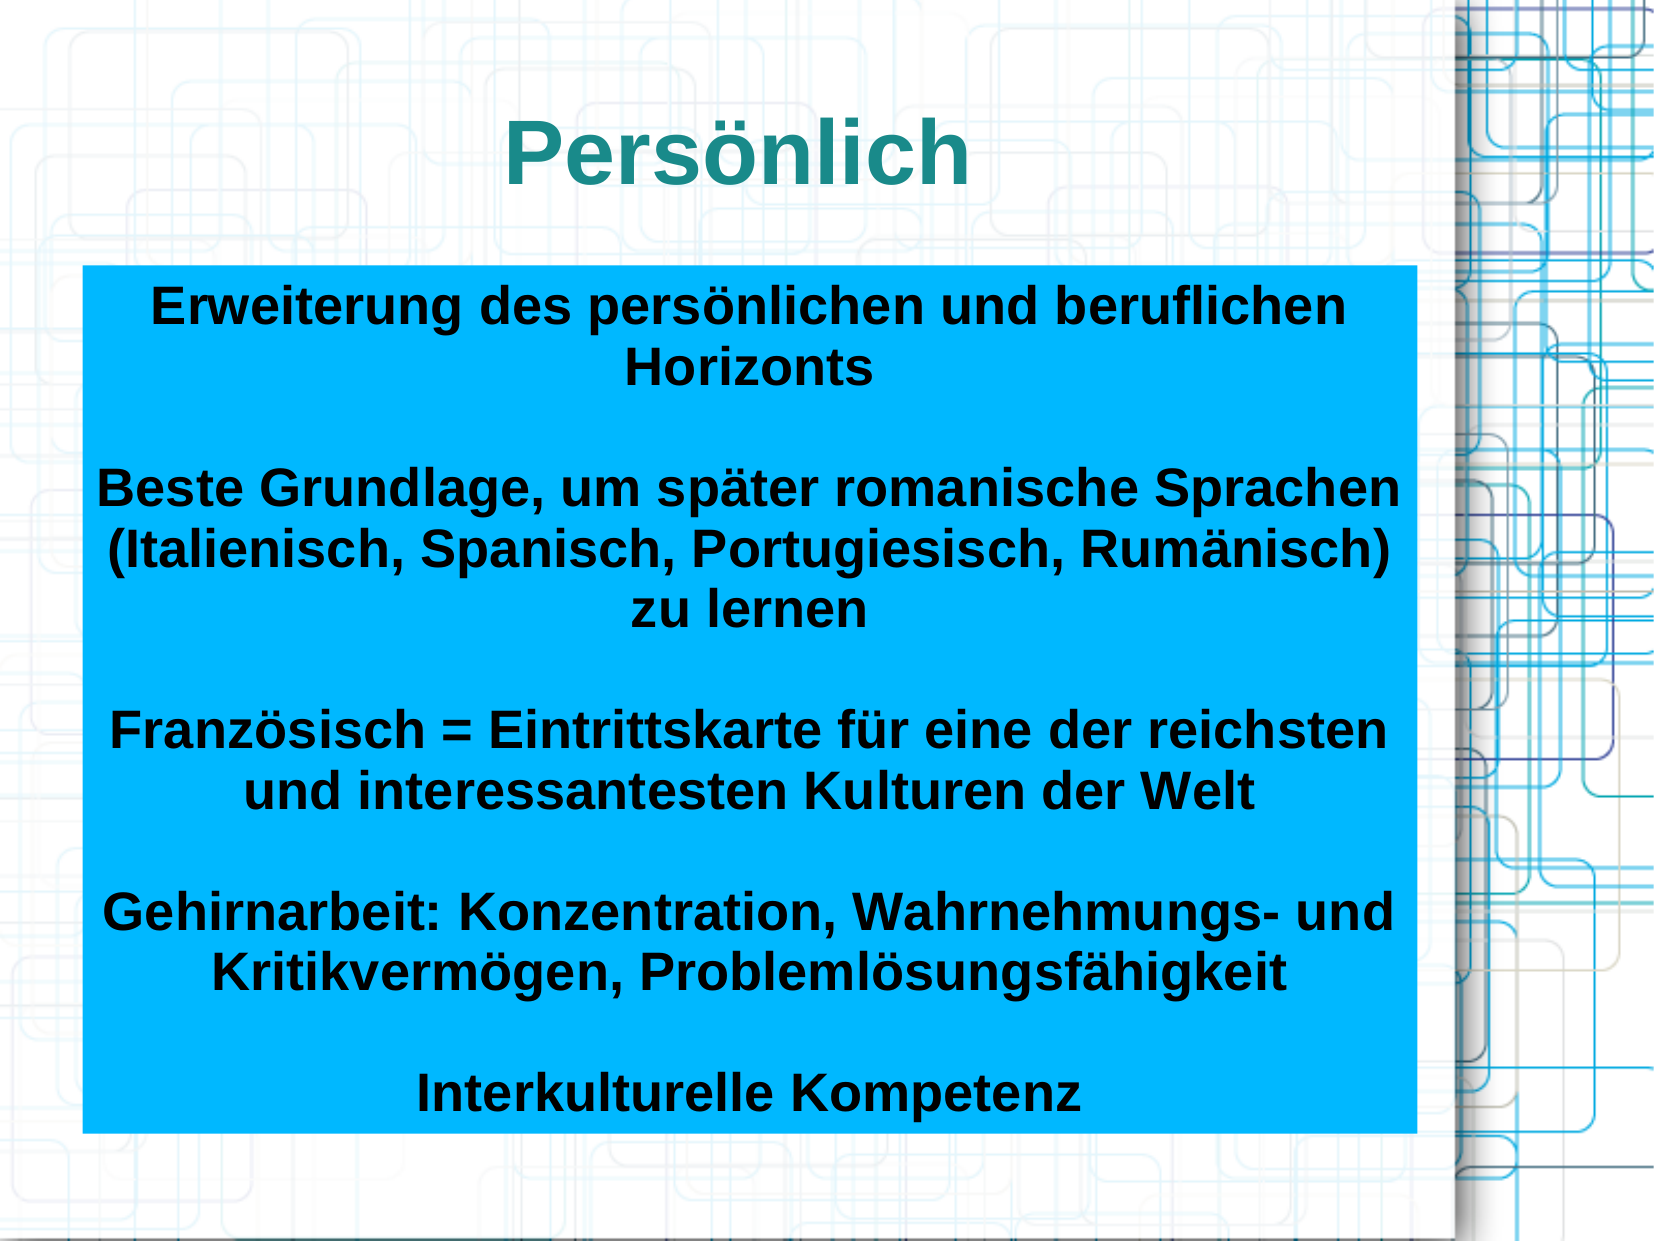

# Persönlich
Erweiterung des persönlichen und beruflichen Horizonts
Beste Grundlage, um später romanische Sprachen (Italienisch, Spanisch, Portugiesisch, Rumänisch) zu lernen
Französisch = Eintrittskarte für eine der reichsten und interessantesten Kulturen der Welt
Gehirnarbeit: Konzentration, Wahrnehmungs- und Kritikvermögen, Problemlösungsfähigkeit
Interkulturelle Kompetenz